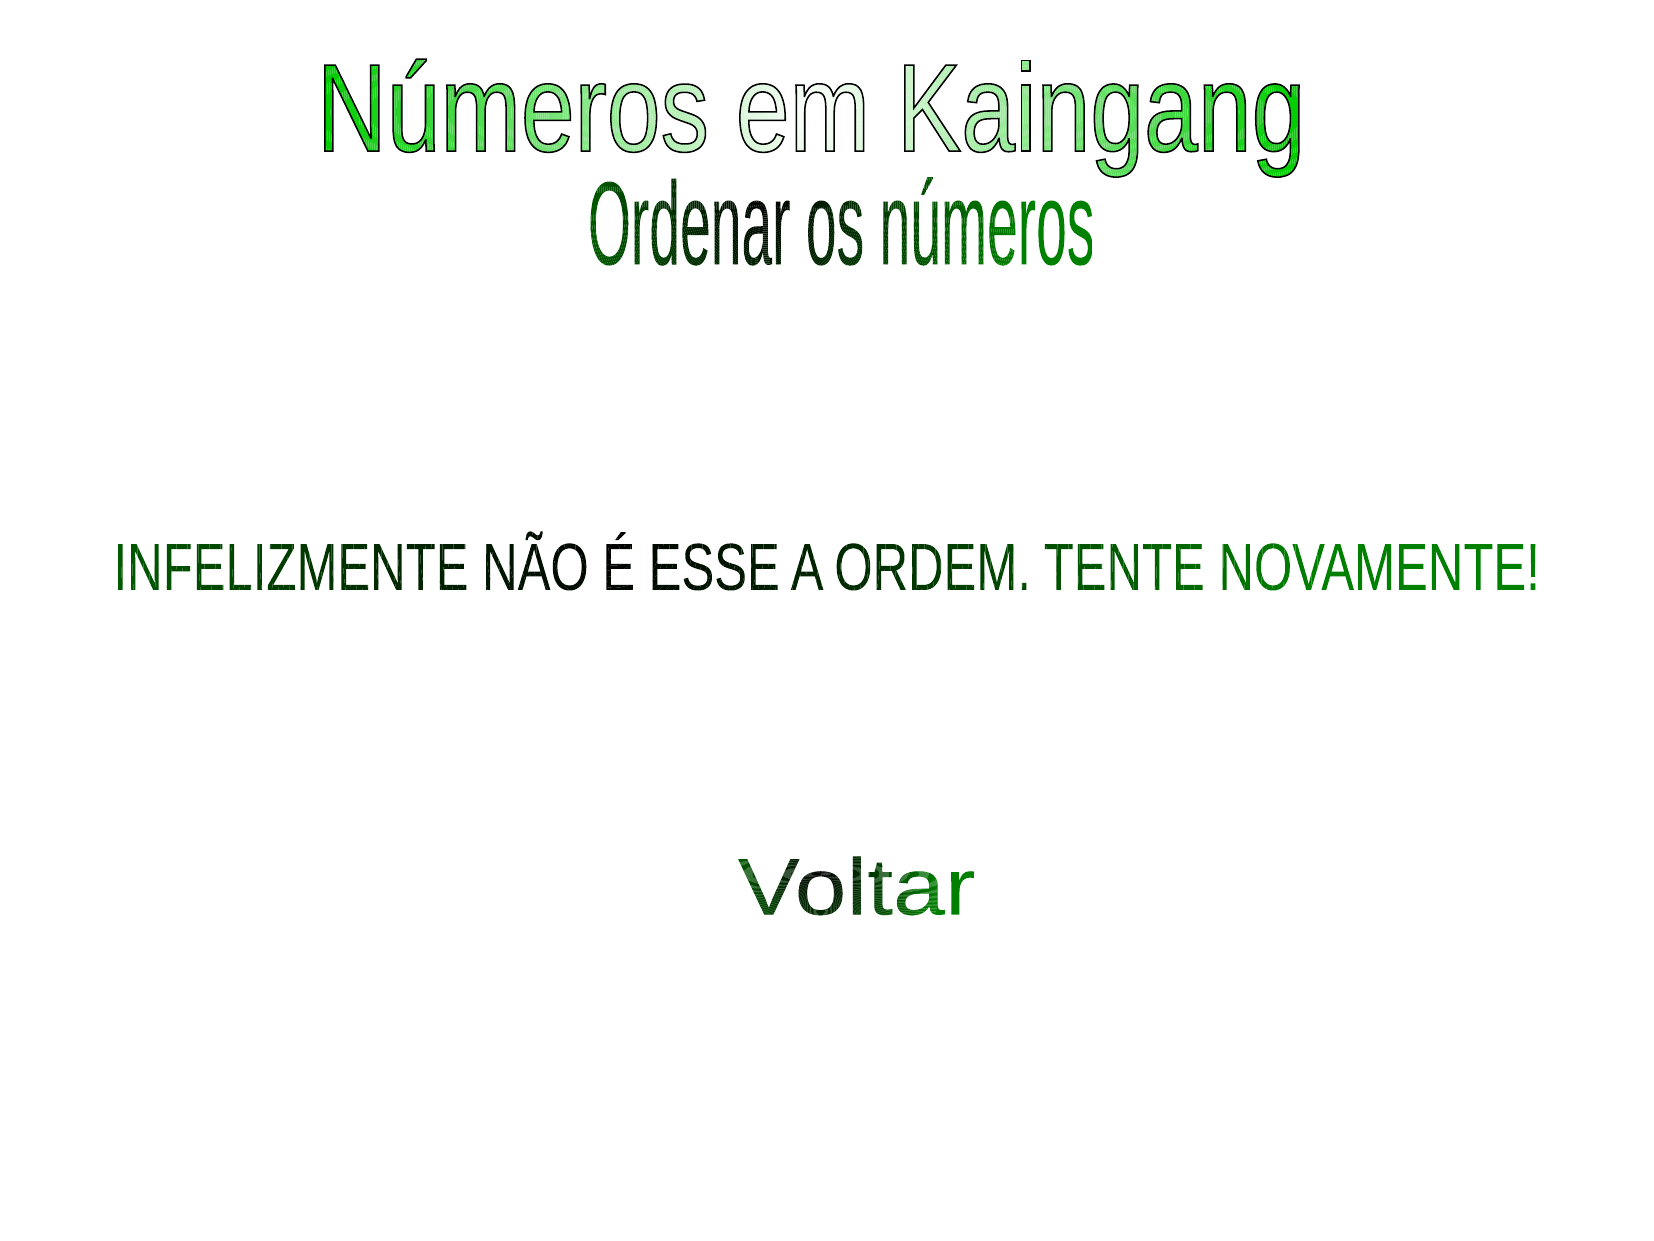

Ordenar os números
INFELIZMENTE NÃO É ESSE A ORDEM. TENTE NOVAMENTE!
Voltar